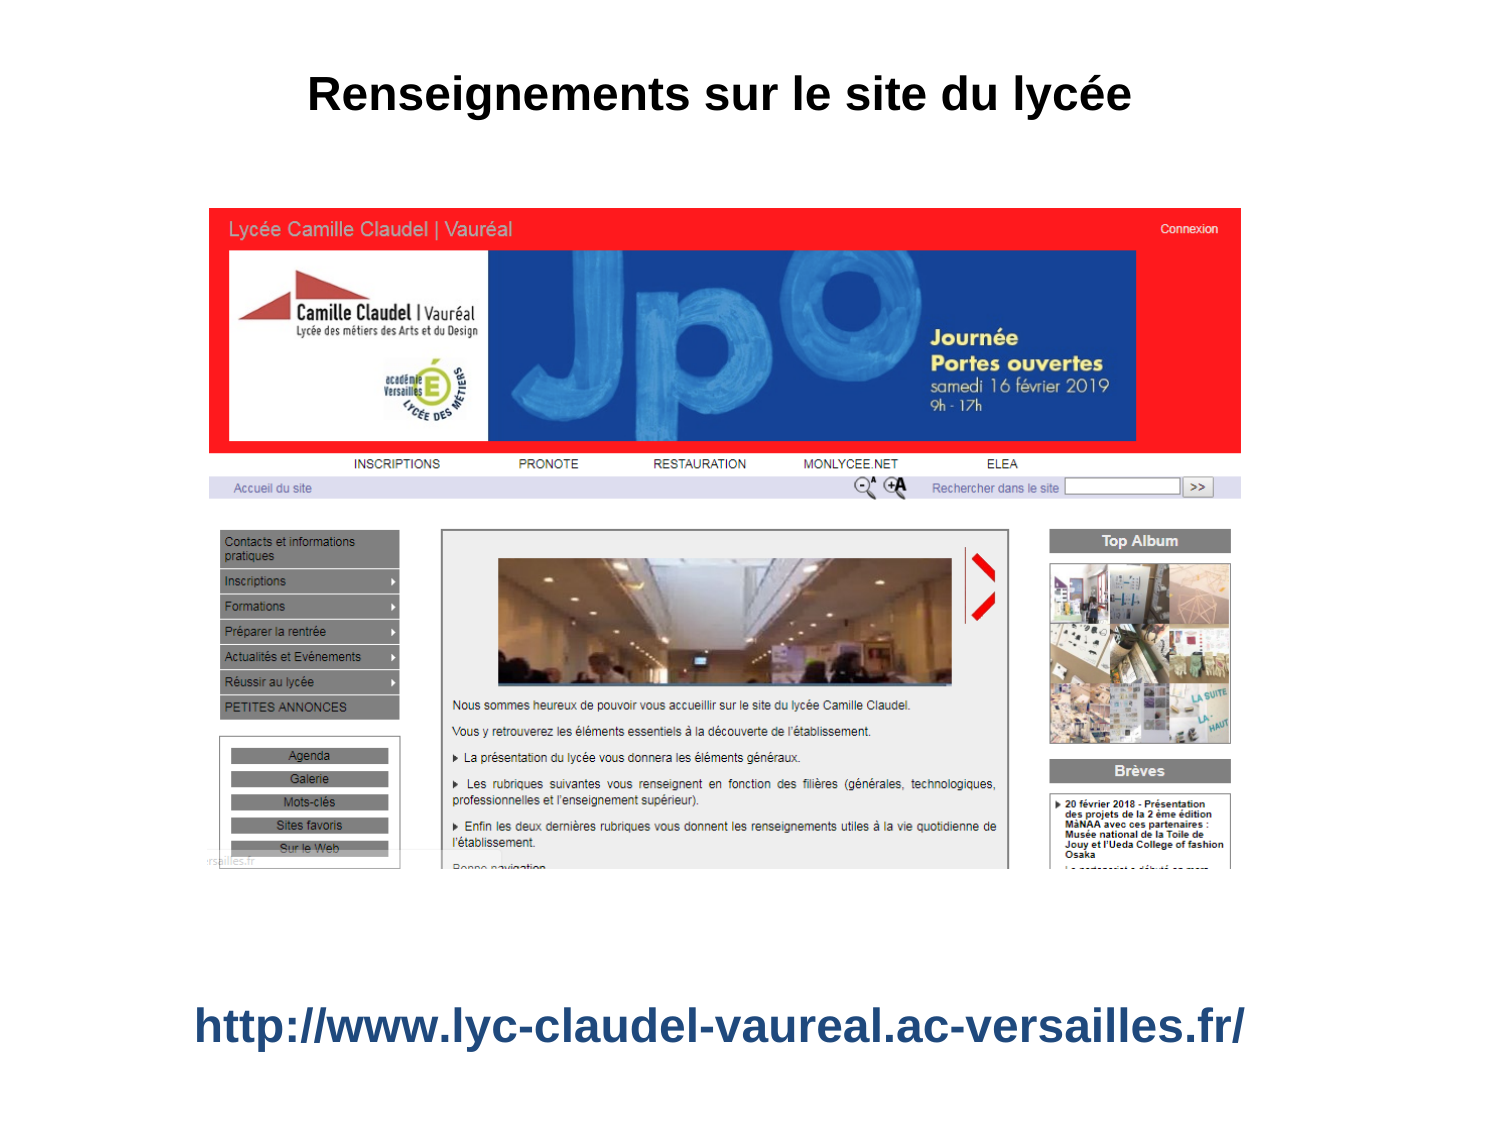

Renseignements sur le site du lycée
http://www.lyc-claudel-vaureal.ac-versailles.fr/